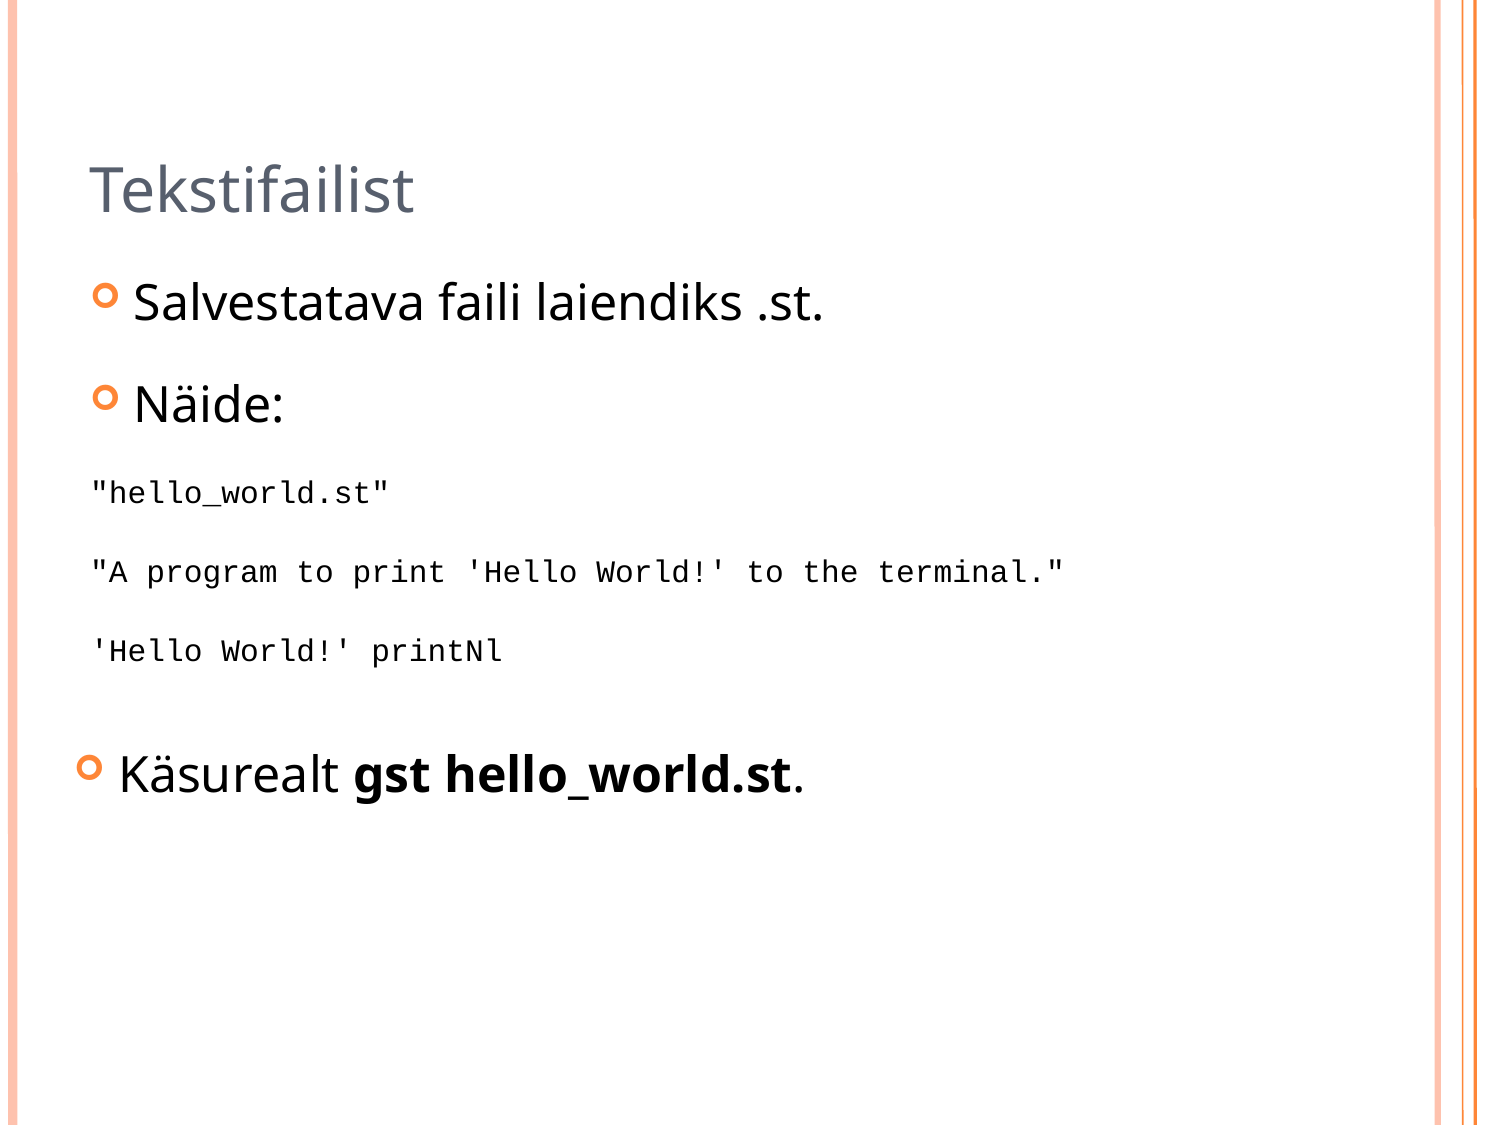

# Tekstifailist
Salvestatava faili laiendiks .st.
Näide:
"hello_world.st"
"A program to print 'Hello World!' to the terminal."
'Hello World!' printNl
Käsurealt gst hello_world.st.